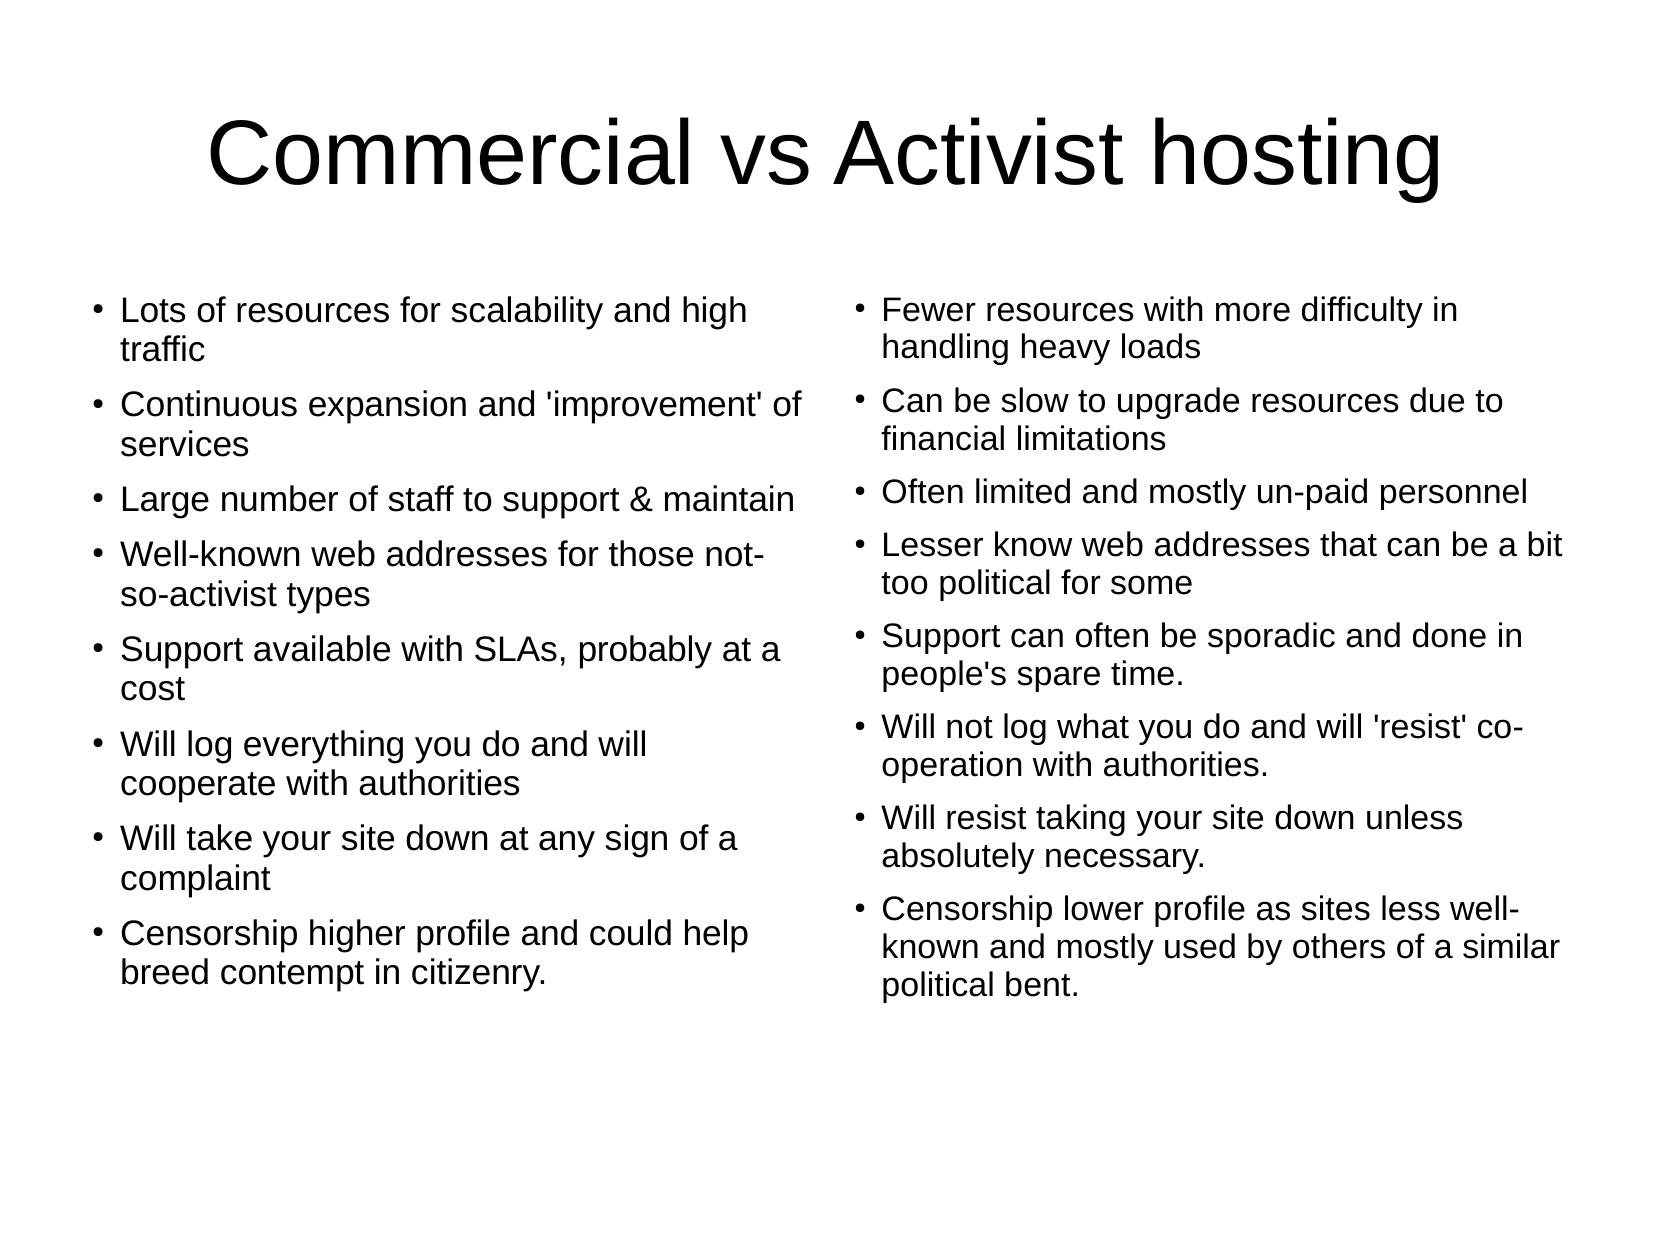

# Commercial vs Activist hosting
Lots of resources for scalability and high traffic
Continuous expansion and 'improvement' of services
Large number of staff to support & maintain
Well-known web addresses for those not-so-activist types
Support available with SLAs, probably at a cost
Will log everything you do and will cooperate with authorities
Will take your site down at any sign of a complaint
Censorship higher profile and could help breed contempt in citizenry.
Fewer resources with more difficulty in handling heavy loads
Can be slow to upgrade resources due to financial limitations
Often limited and mostly un-paid personnel
Lesser know web addresses that can be a bit too political for some
Support can often be sporadic and done in people's spare time.
Will not log what you do and will 'resist' co-operation with authorities.
Will resist taking your site down unless absolutely necessary.
Censorship lower profile as sites less well-known and mostly used by others of a similar political bent.